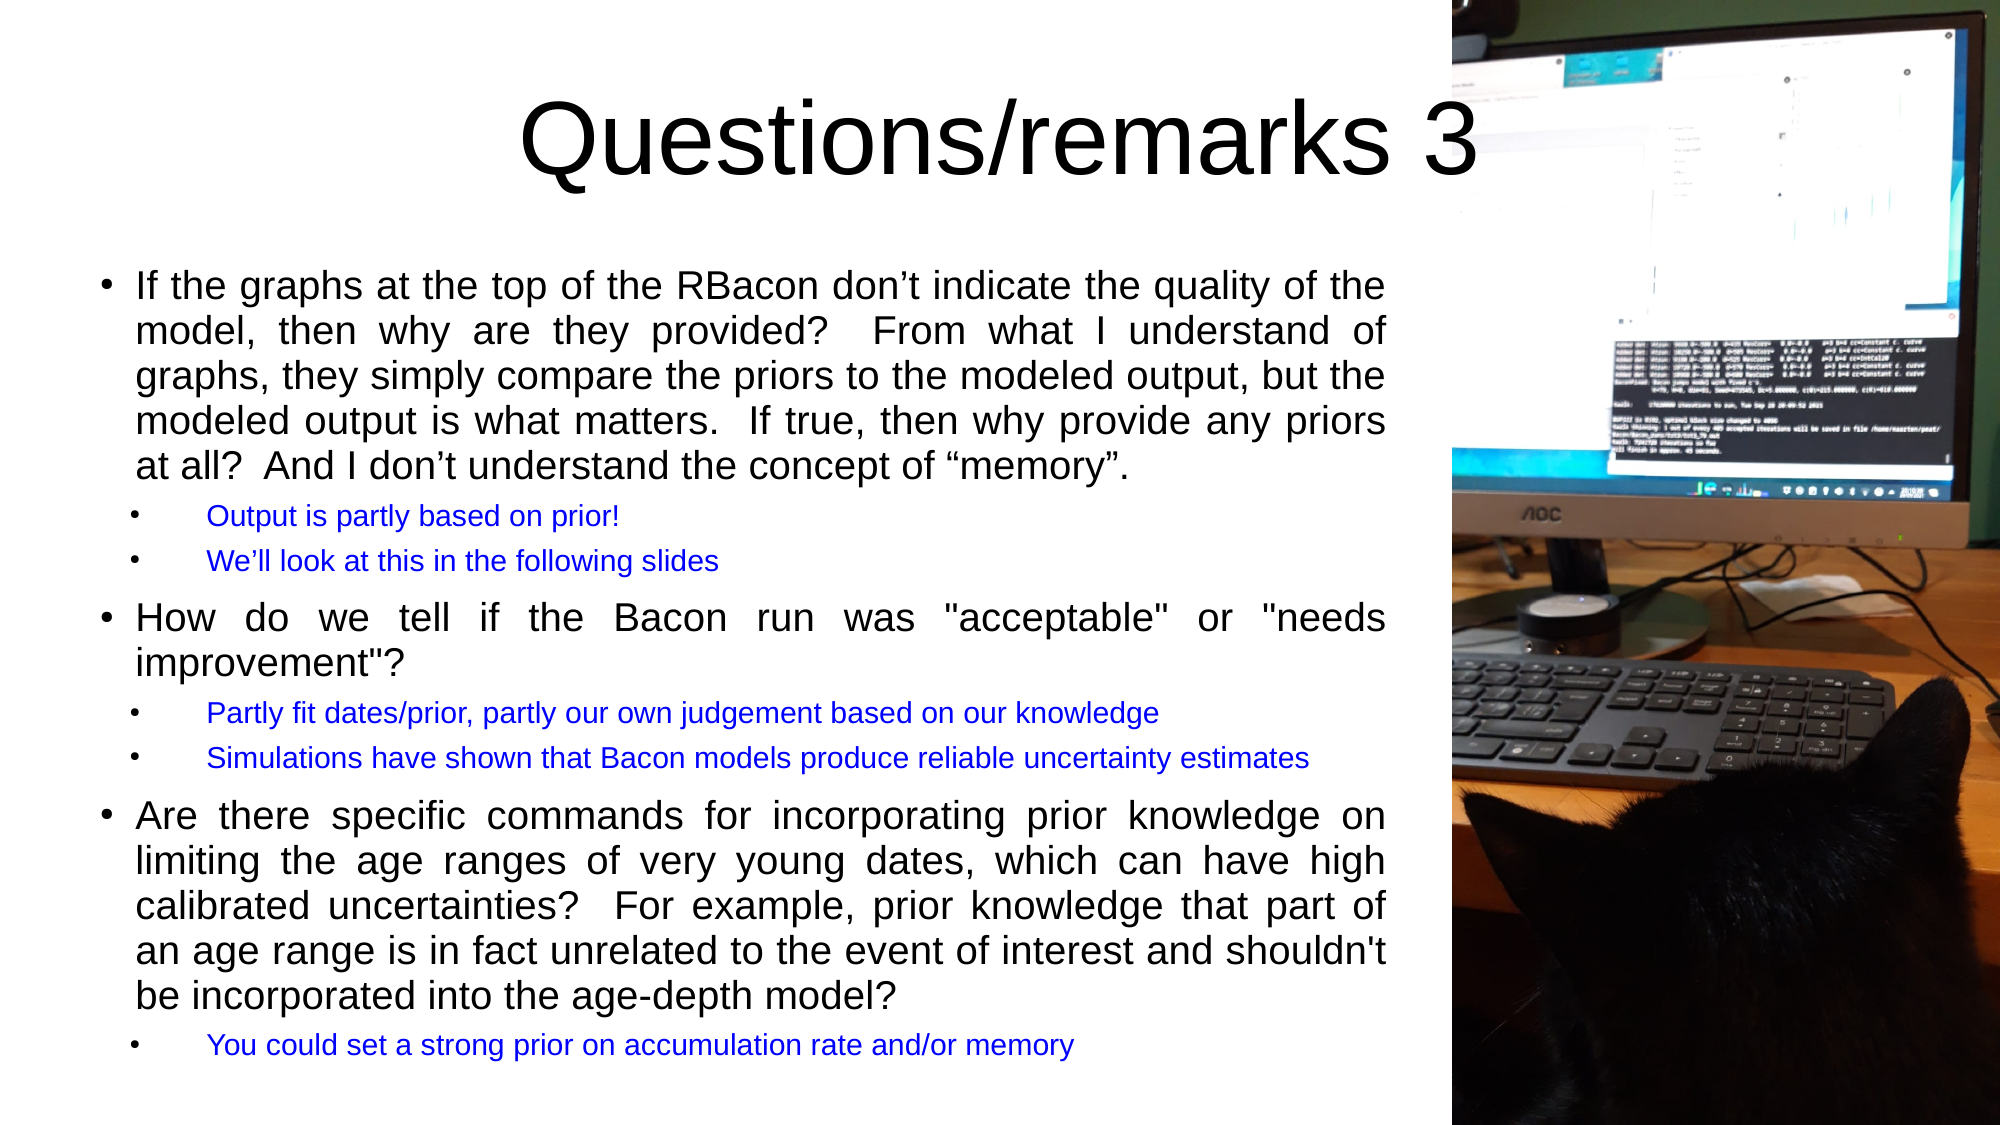

Questions/remarks 3
# If the graphs at the top of the RBacon don’t indicate the quality of the model, then why are they provided? From what I understand of graphs, they simply compare the priors to the modeled output, but the modeled output is what matters. If true, then why provide any priors at all? And I don’t understand the concept of “memory”.
Output is partly based on prior!
We’ll look at this in the following slides
How do we tell if the Bacon run was "acceptable" or "needs improvement"?
Partly fit dates/prior, partly our own judgement based on our knowledge
Simulations have shown that Bacon models produce reliable uncertainty estimates
Are there specific commands for incorporating prior knowledge on limiting the age ranges of very young dates, which can have high calibrated uncertainties? For example, prior knowledge that part of an age range is in fact unrelated to the event of interest and shouldn't be incorporated into the age-depth model?
You could set a strong prior on accumulation rate and/or memory